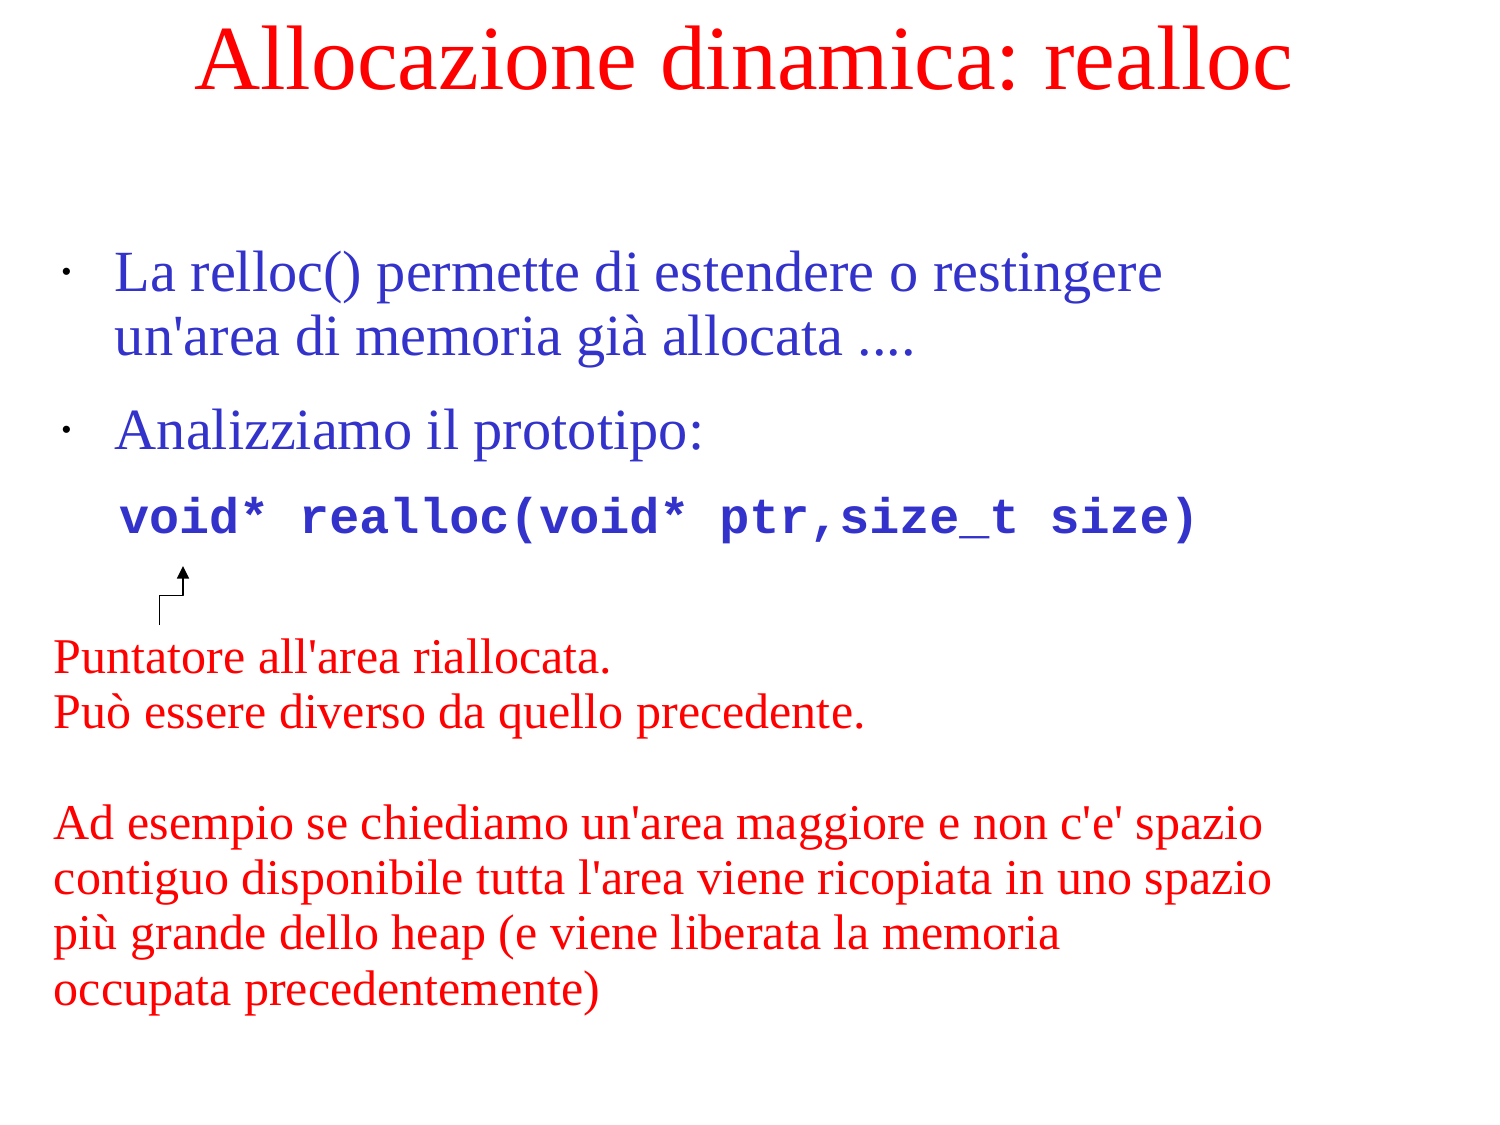

# Allocazione dinamica: realloc
La relloc() permette di estendere o restingere un'area di memoria già allocata ....
Analizziamo il prototipo:
void* realloc(void* ptr,size_t size)
Puntatore all'area riallocata.
Può essere diverso da quello precedente.
Ad esempio se chiediamo un'area maggiore e non c'e' spazio
contiguo disponibile tutta l'area viene ricopiata in uno spazio
più grande dello heap (e viene liberata la memoria
occupata precedentemente)